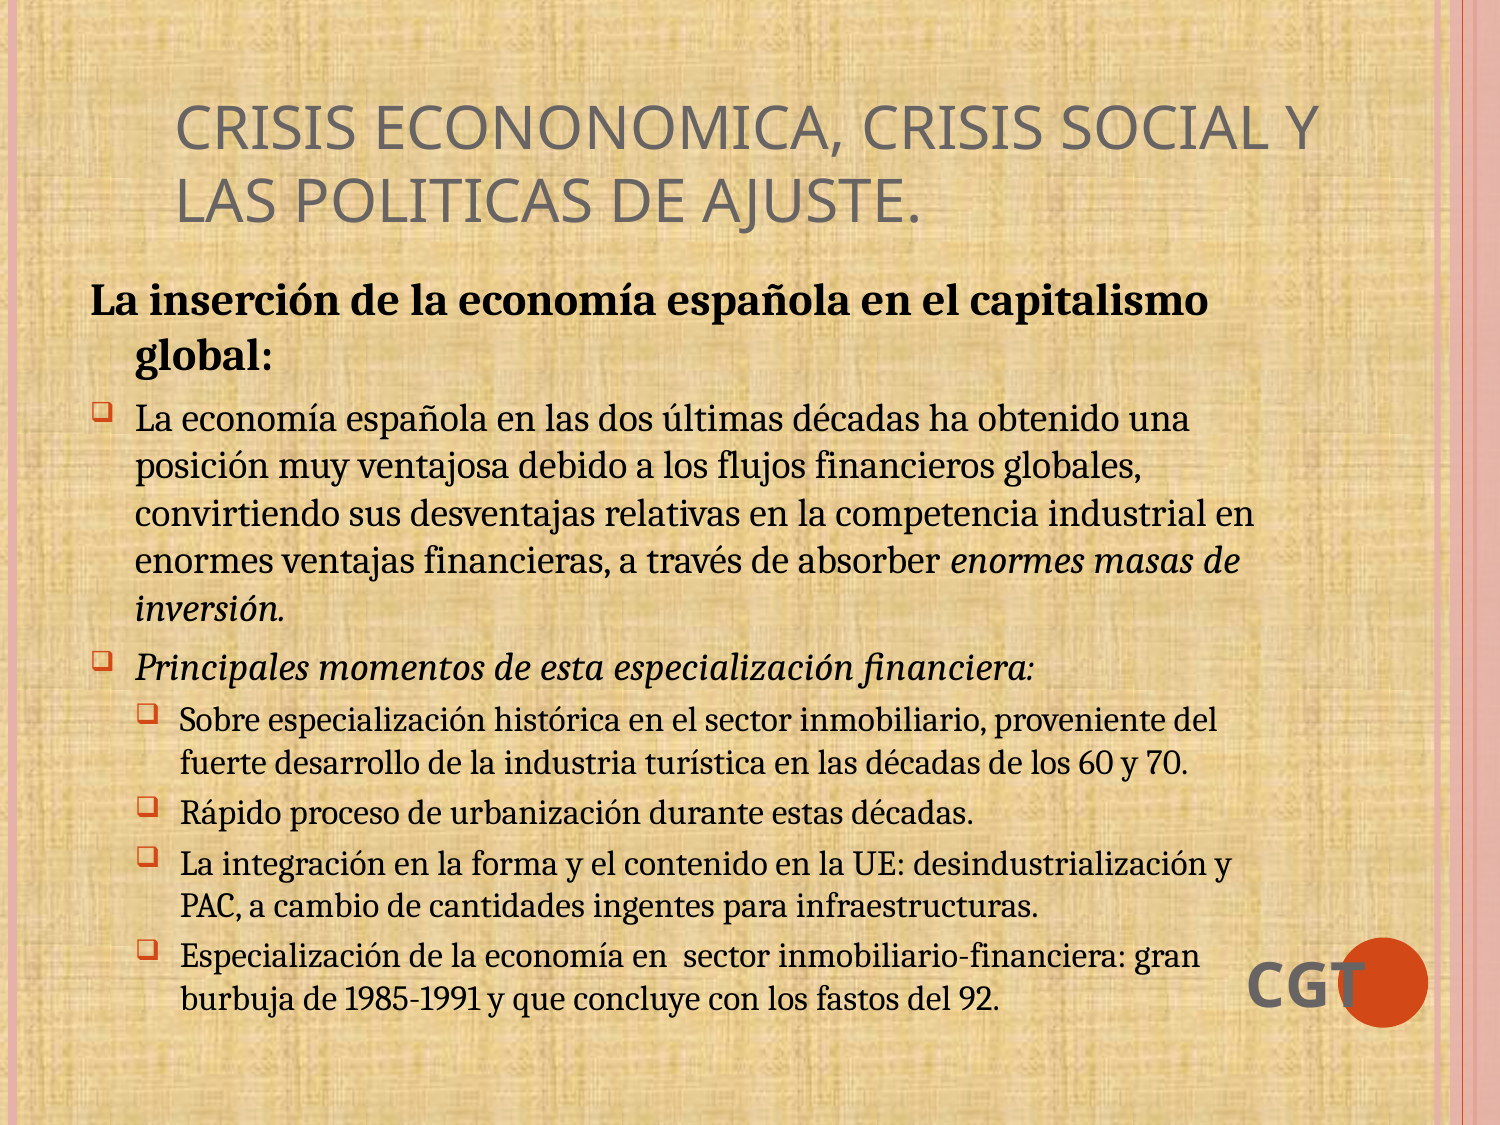

# CRISIS ECONONOMICA, CRISIS SOCIAL Y LAS POLITICAS DE AJUSTE.
La inserción de la economía española en el capitalismo global:
La economía española en las dos últimas décadas ha obtenido una posición muy ventajosa debido a los flujos financieros globales, convirtiendo sus desventajas relativas en la competencia industrial en enormes ventajas financieras, a través de absorber enormes masas de inversión.
Principales momentos de esta especialización financiera:
Sobre especialización histórica en el sector inmobiliario, proveniente del fuerte desarrollo de la industria turística en las décadas de los 60 y 70.
Rápido proceso de urbanización durante estas décadas.
La integración en la forma y el contenido en la UE: desindustrialización y PAC, a cambio de cantidades ingentes para infraestructuras.
Especialización de la economía en sector inmobiliario-financiera: gran burbuja de 1985-1991 y que concluye con los fastos del 92.
CGT